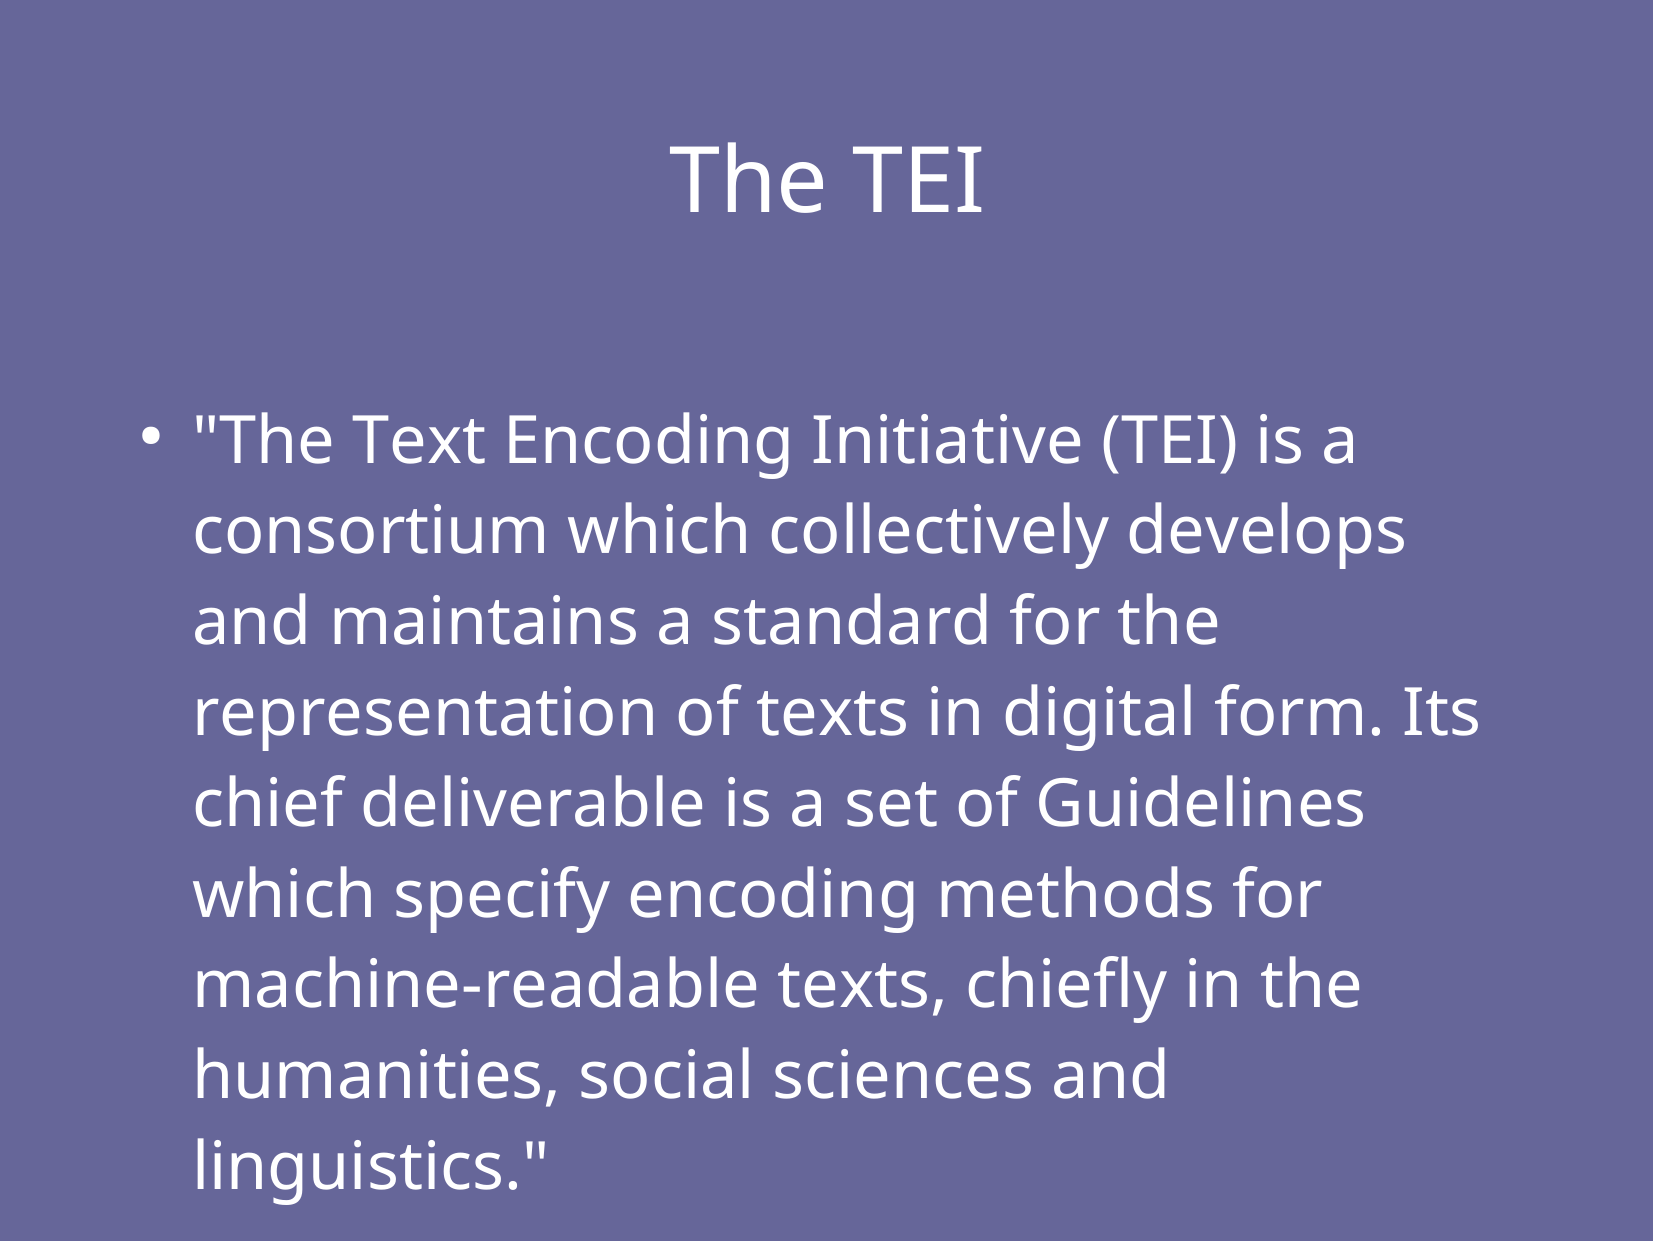

# The TEI
"The Text Encoding Initiative (TEI) is a consortium which collectively develops and maintains a standard for the representation of texts in digital form. Its chief deliverable is a set of Guidelines which specify encoding methods for machine-readable texts, chiefly in the humanities, social sciences and linguistics."